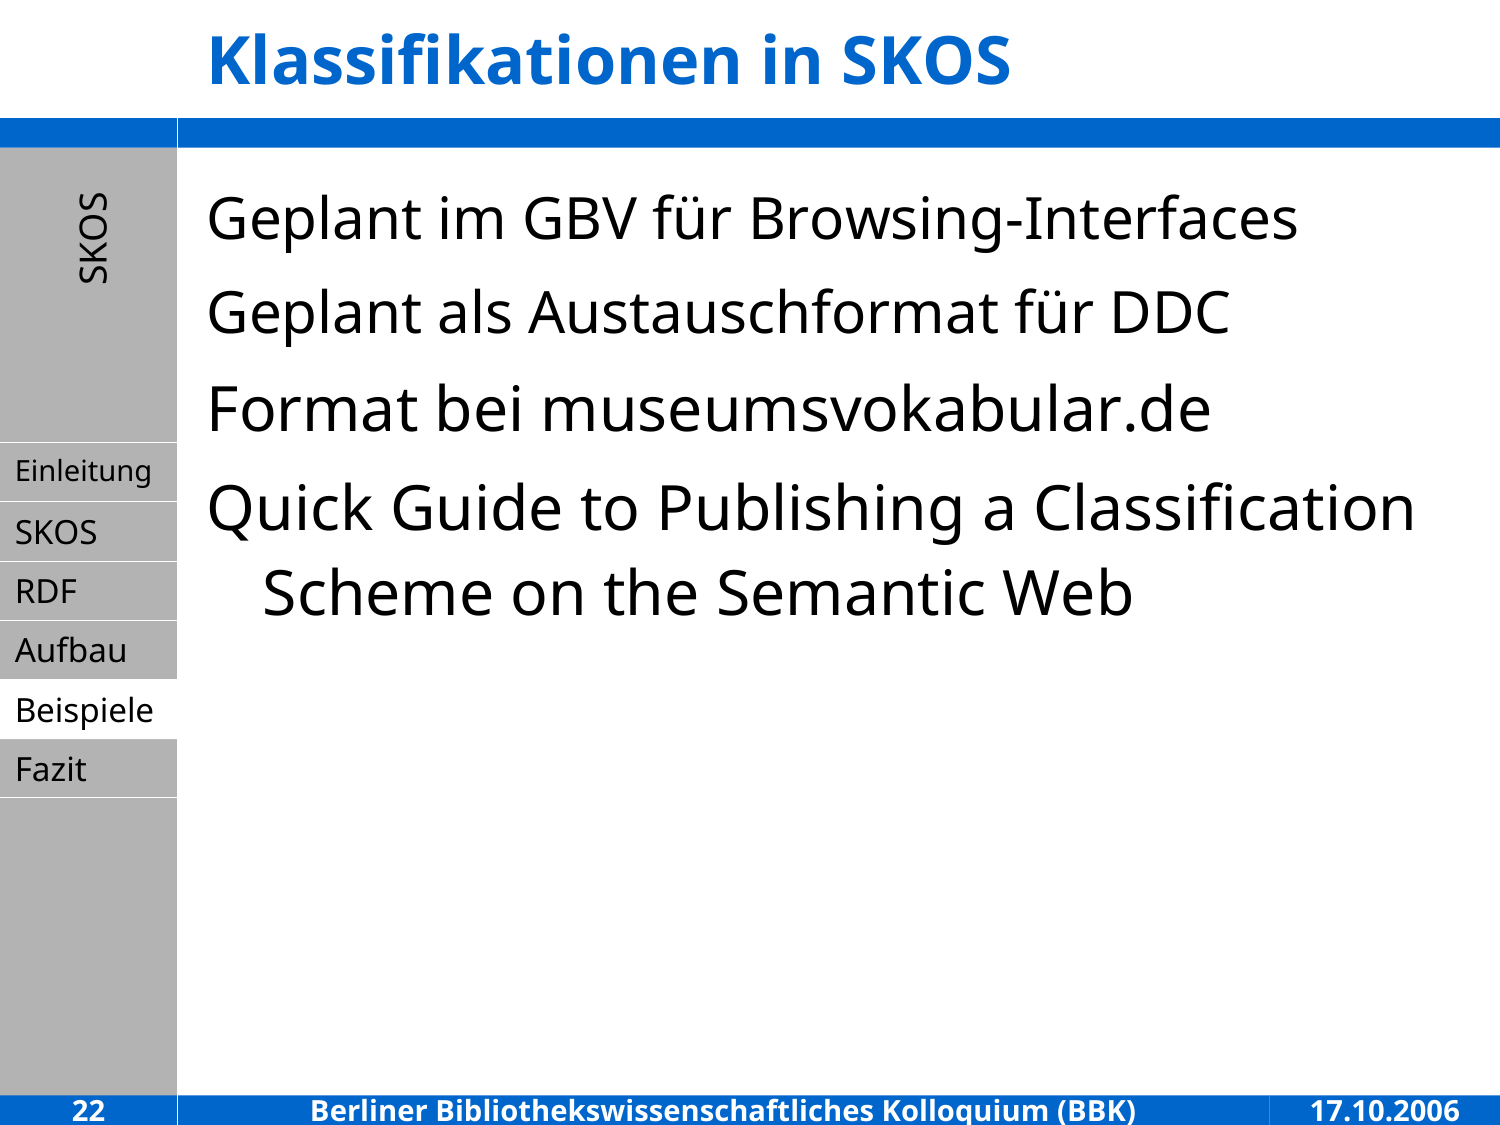

# Klassifikationen in SKOS
Geplant im GBV für Browsing-Interfaces
Geplant als Austauschformat für DDC
Format bei museumsvokabular.de
Quick Guide to Publishing a Classification Scheme on the Semantic Web
Beispiele